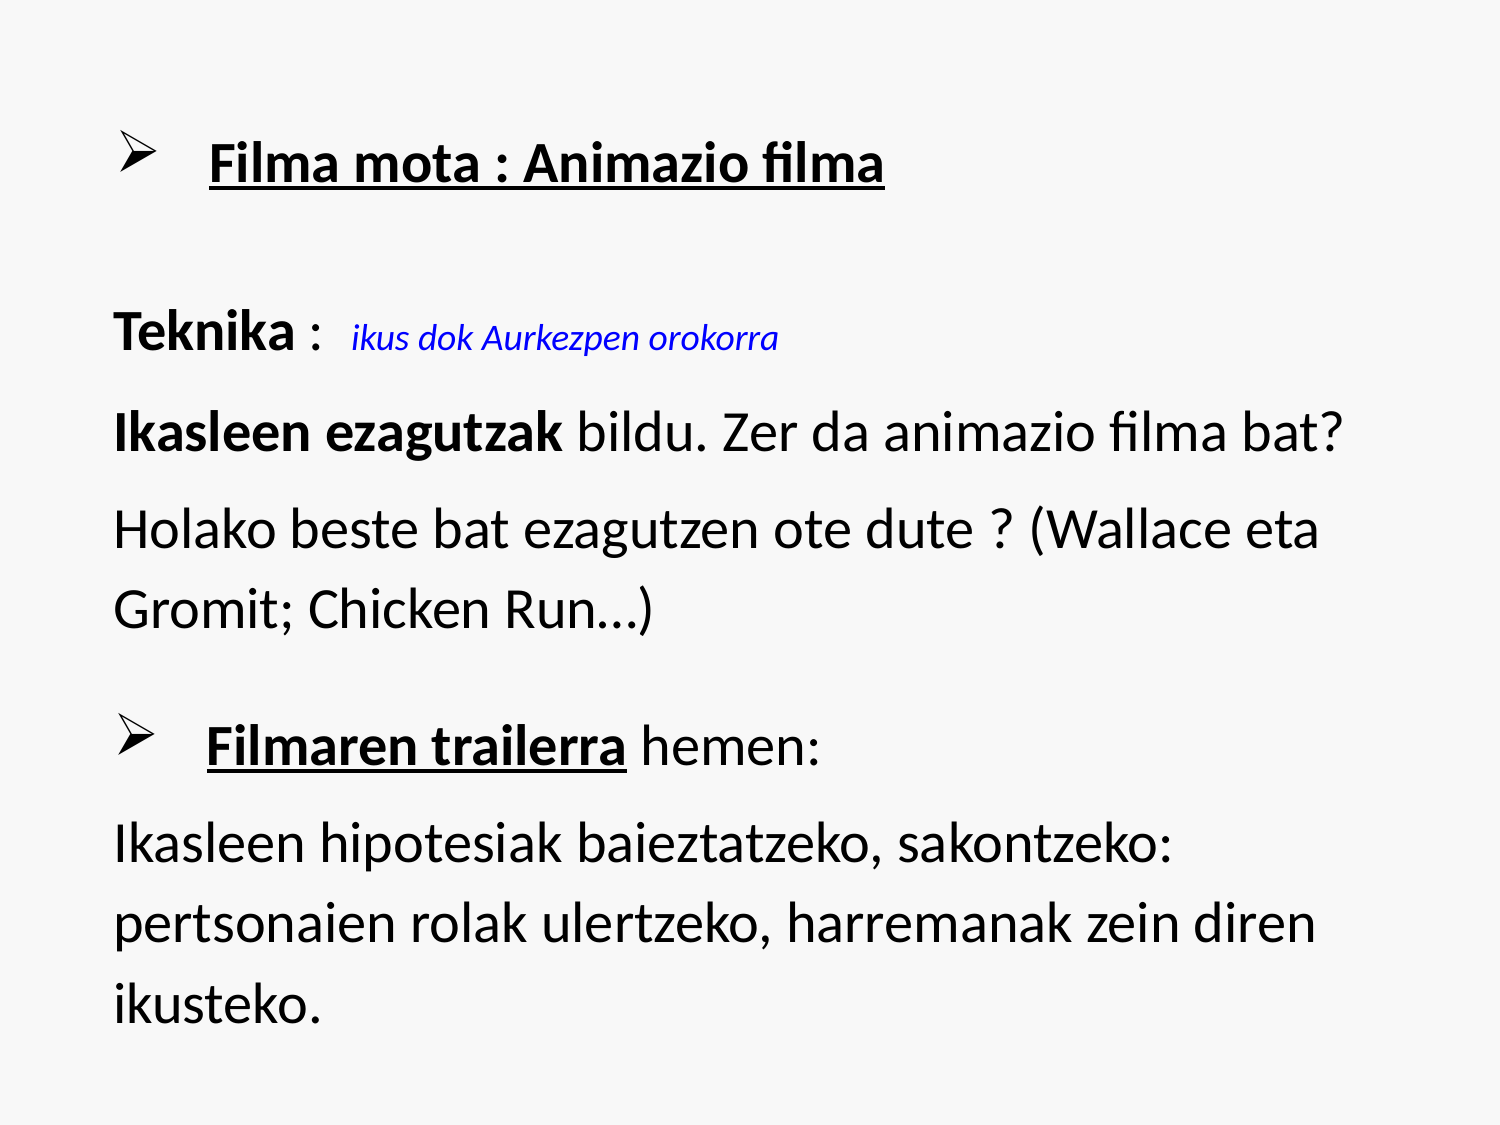

# Filma mota : Animazio filma
Teknika : ikus dok Aurkezpen orokorra
Ikasleen ezagutzak bildu. Zer da animazio filma bat?
Holako beste bat ezagutzen ote dute ? (Wallace eta Gromit; Chicken Run…)
 Filmaren trailerra hemen:
Ikasleen hipotesiak baieztatzeko, sakontzeko: pertsonaien rolak ulertzeko, harremanak zein diren ikusteko.